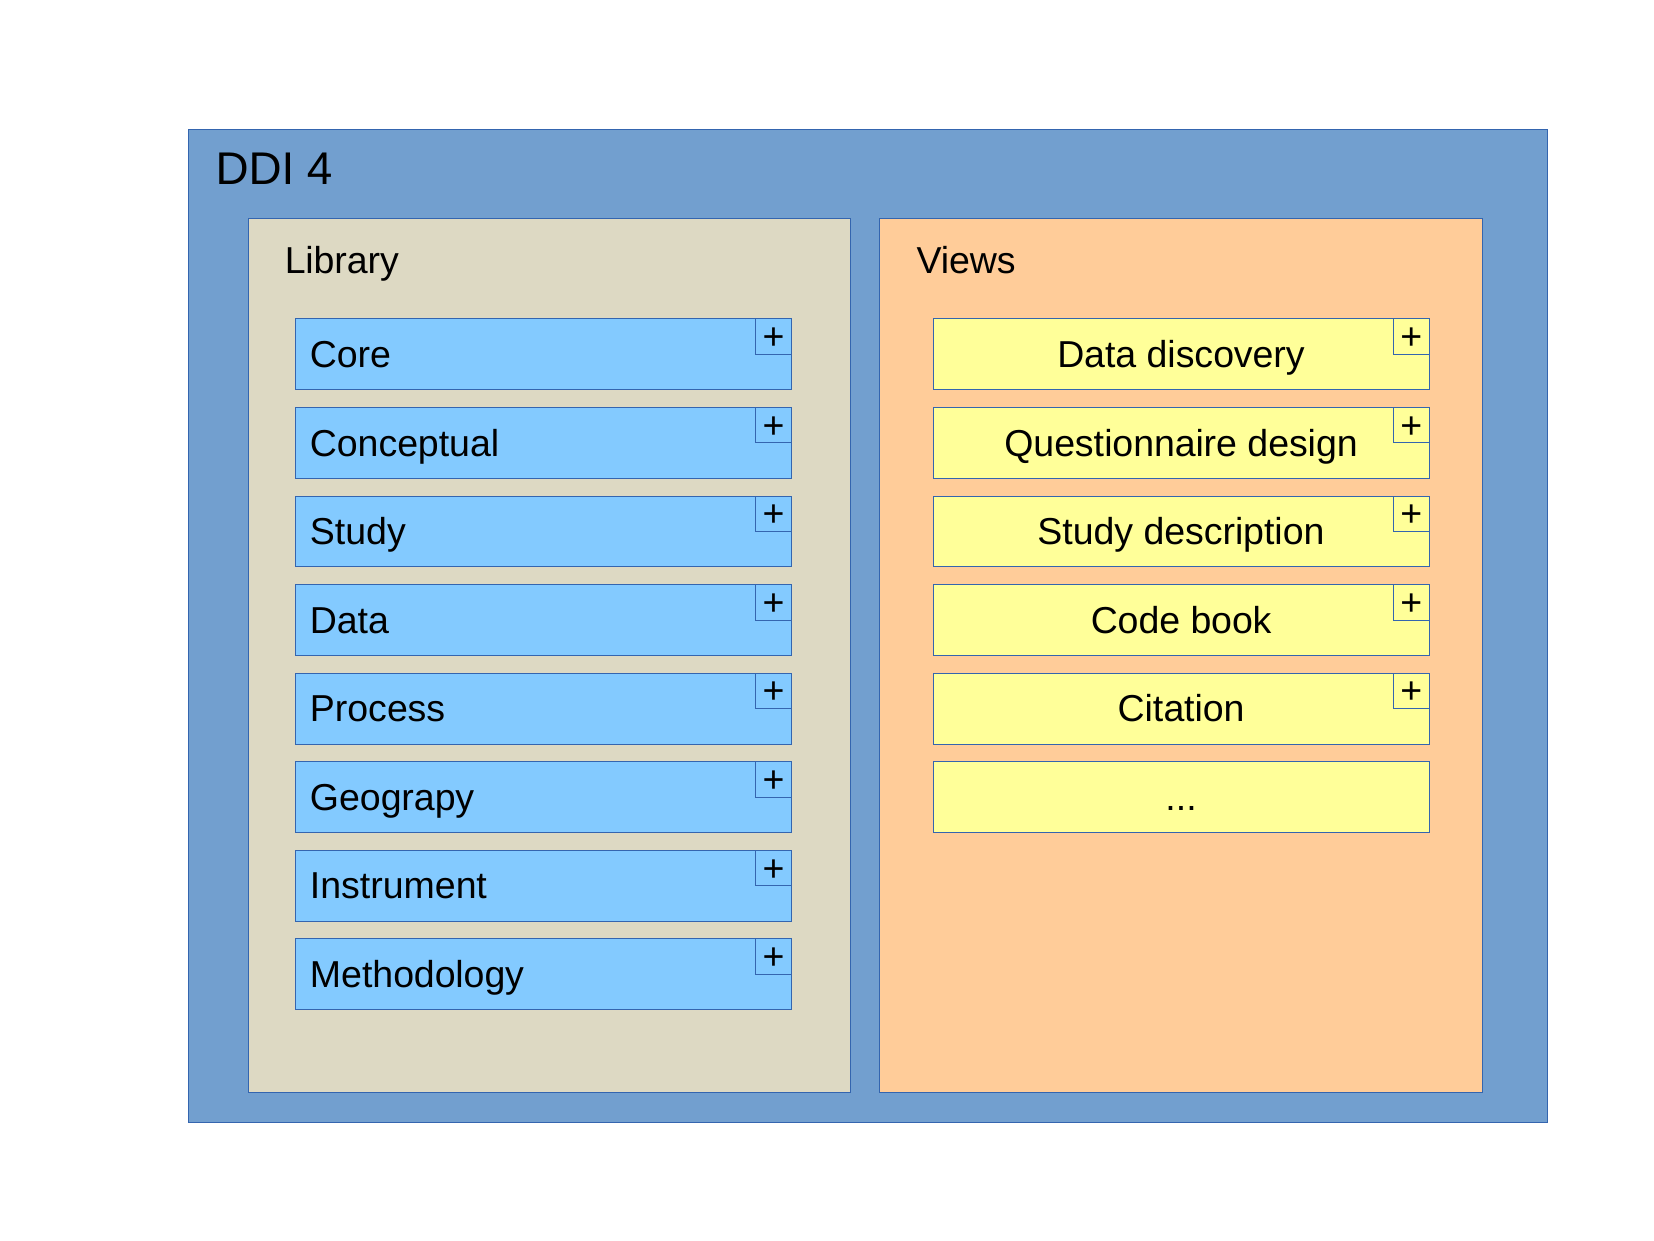

DDI 4
Library
Views
Core
+
Data discovery
+
Conceptual
+
Questionnaire design
+
Study
+
Study description
+
Data
+
Code book
+
Process
+
Citation
+
Geograpy
+
...
Instrument
+
Methodology
+